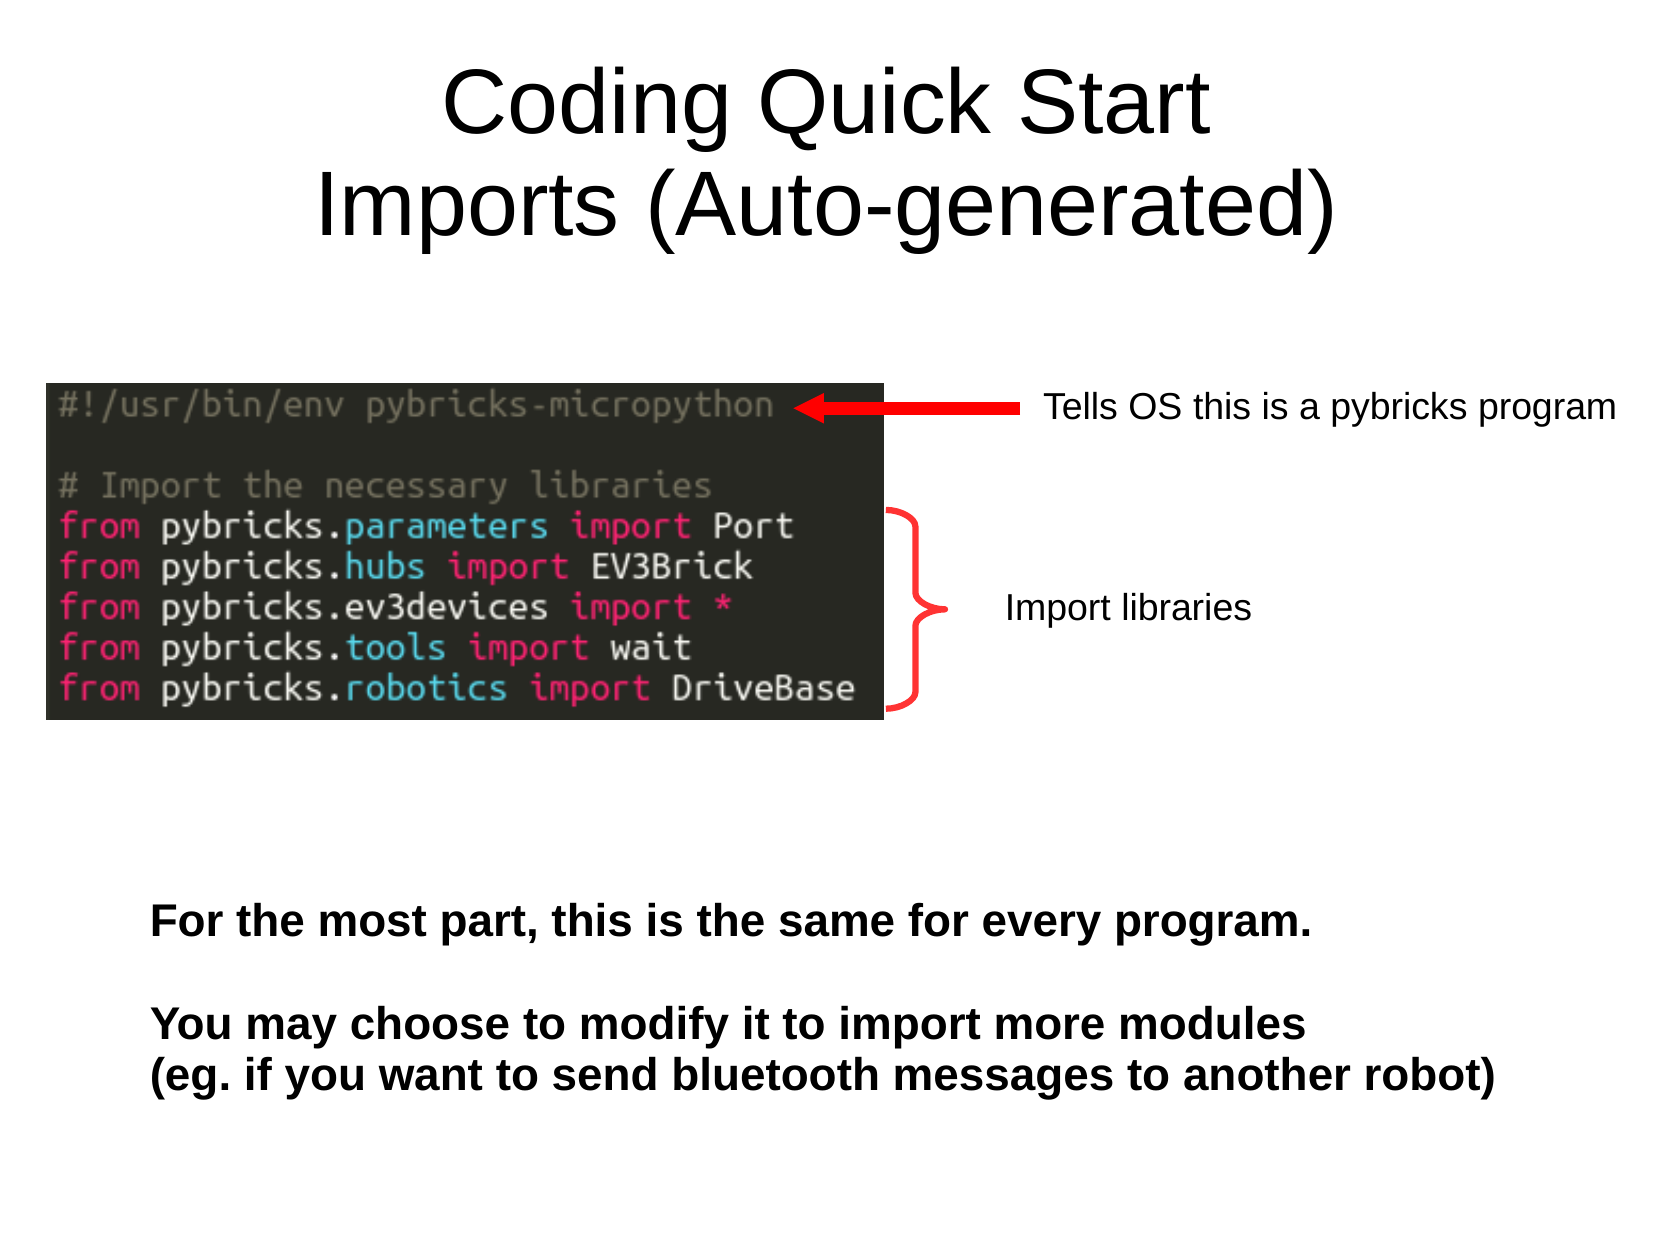

# Coding Quick Start Imports (Auto-generated)
Tells OS this is a pybricks program
Import libraries
For the most part, this is the same for every program.
You may choose to modify it to import more modules
(eg. if you want to send bluetooth messages to another robot)